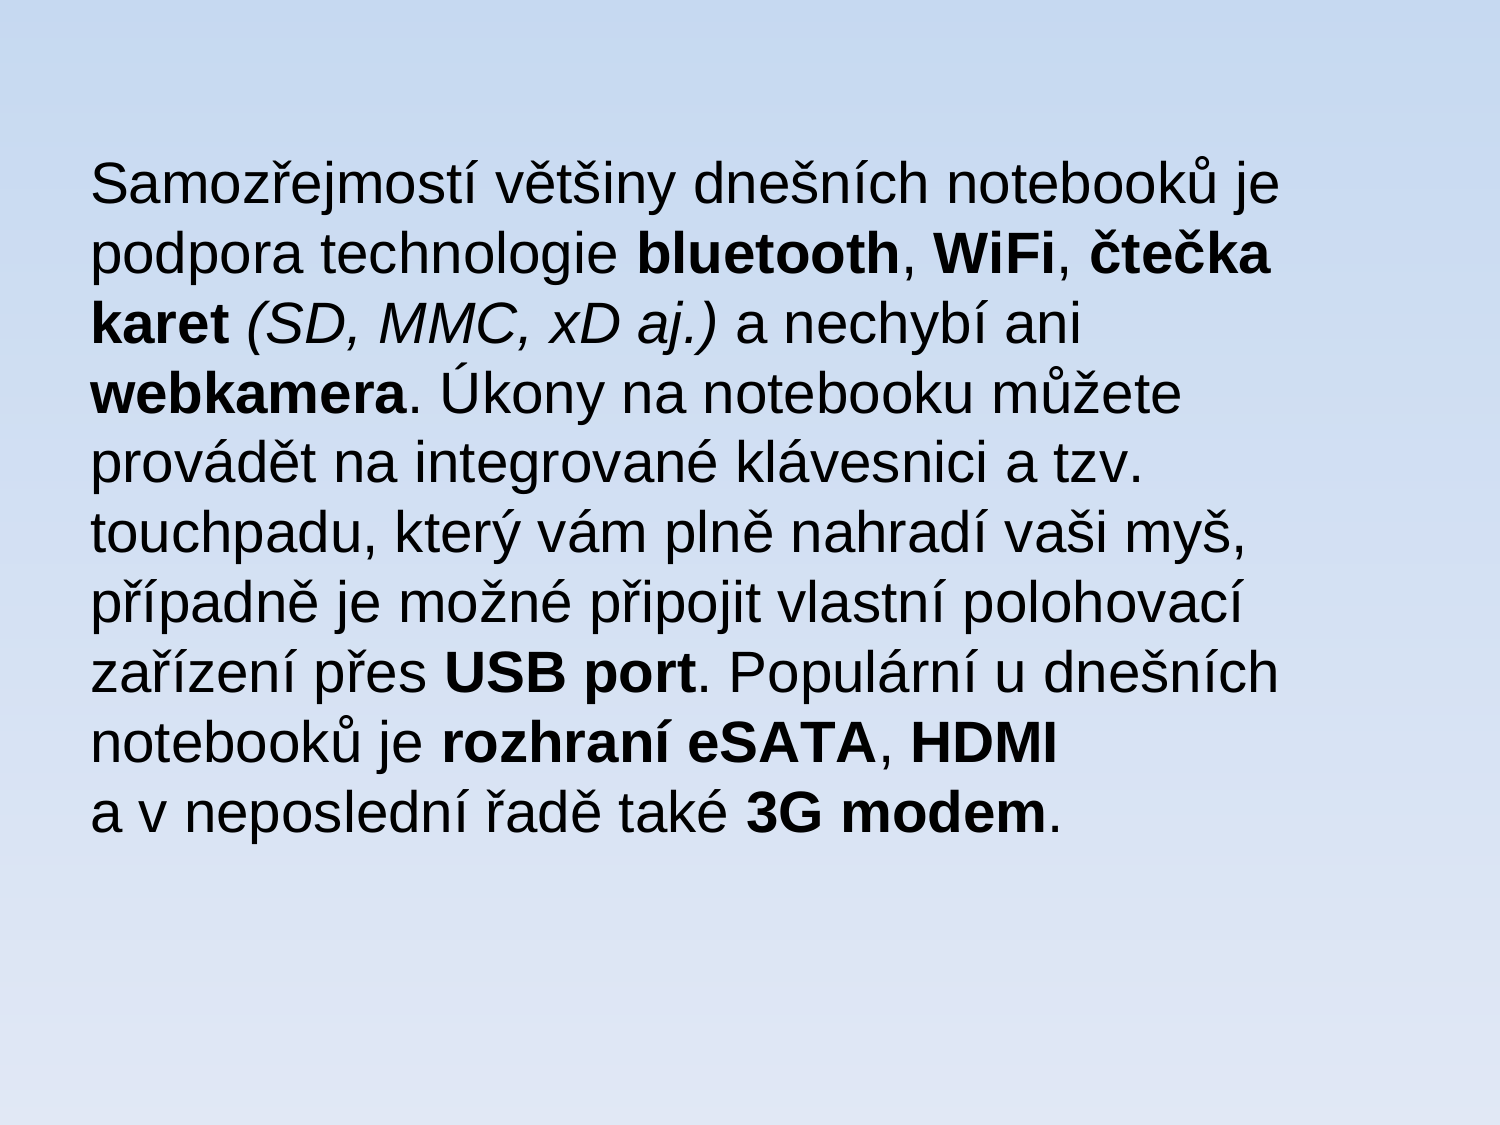

# Samozřejmostí většiny dnešních notebooků je podpora technologie bluetooth, WiFi, čtečka karet (SD, MMC, xD aj.) a nechybí ani webkamera. Úkony na notebooku můžete provádět na integrované klávesnici a tzv. touchpadu, který vám plně nahradí vaši myš, případně je možné připojit vlastní polohovací zařízení přes USB port. Populární u dnešních notebooků je rozhraní eSATA, HDMI a v neposlední řadě také 3G modem.